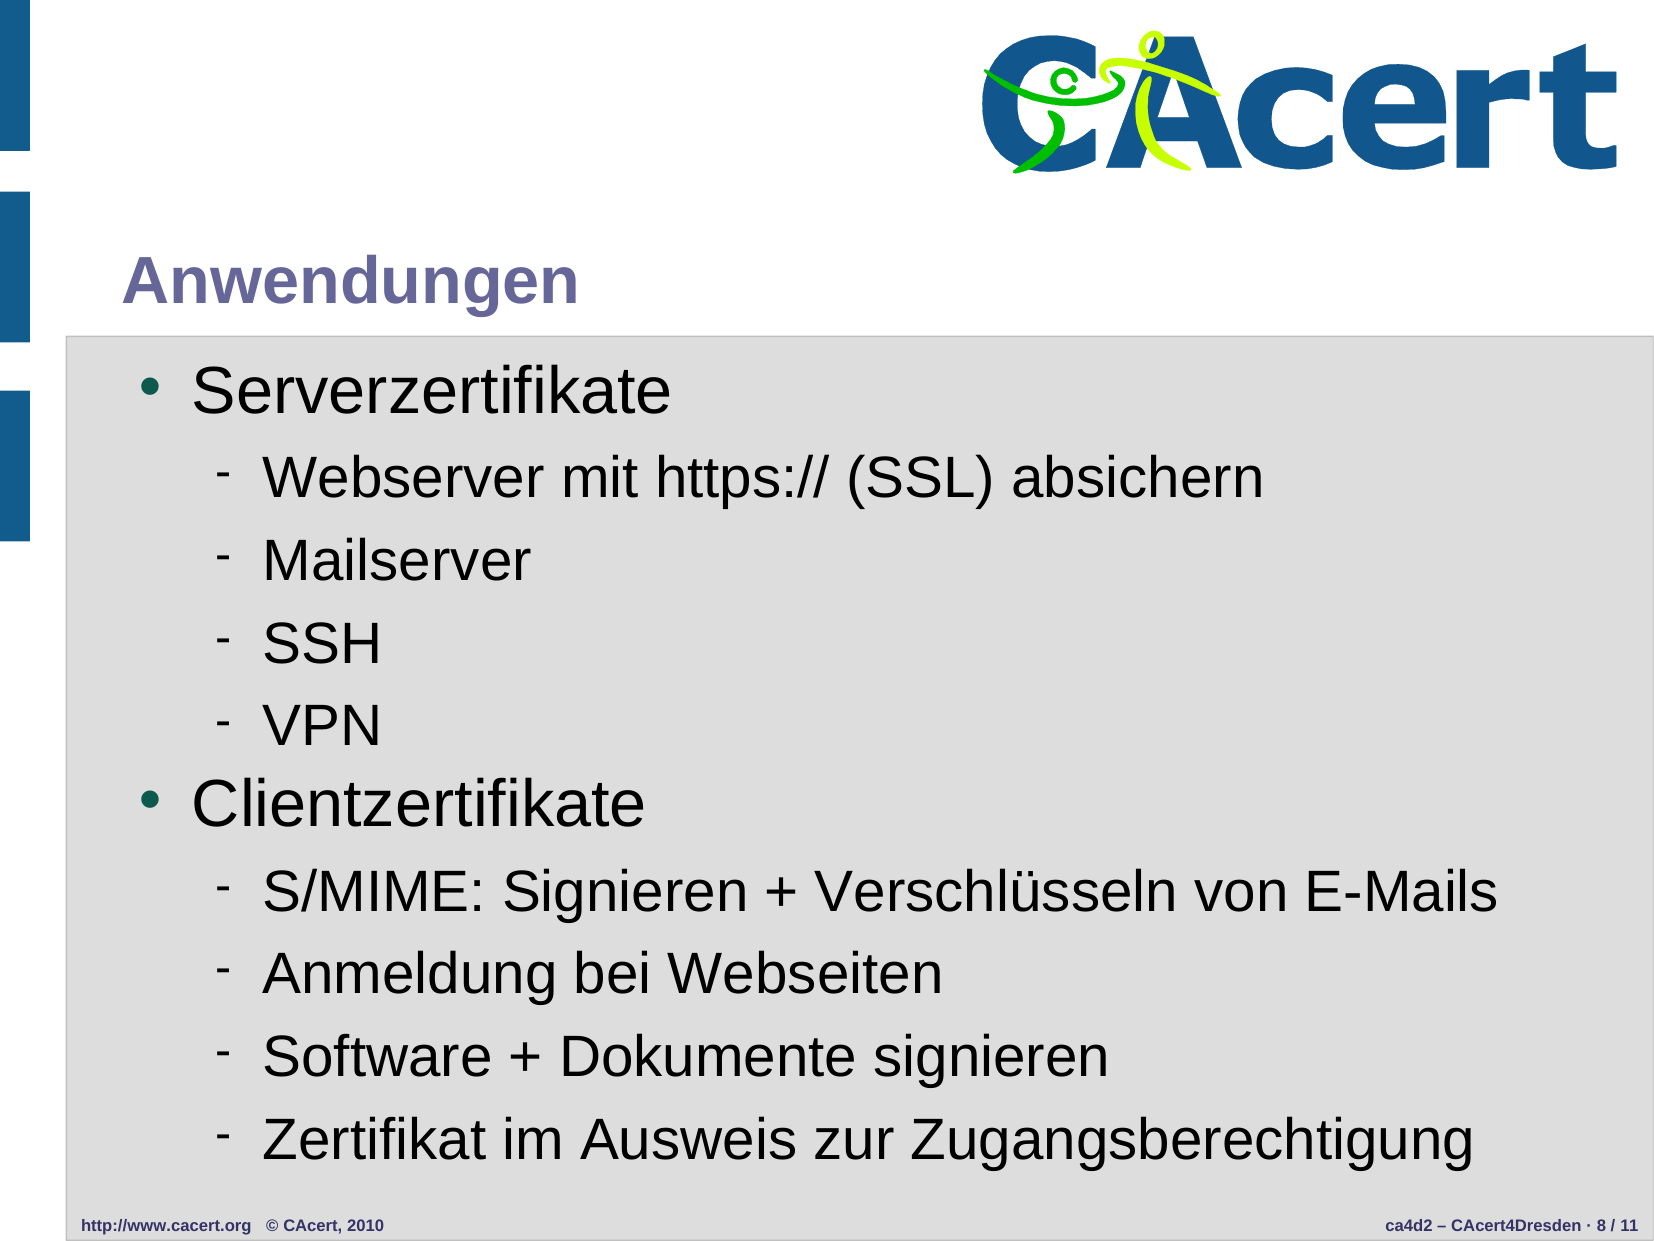

# Anwendungen
Serverzertifikate
Webserver mit https:// (SSL) absichern
Mailserver
SSH
VPN
Clientzertifikate
S/MIME: Signieren + Verschlüsseln von E-Mails
Anmeldung bei Webseiten
Software + Dokumente signieren
Zertifikat im Ausweis zur Zugangsberechtigung